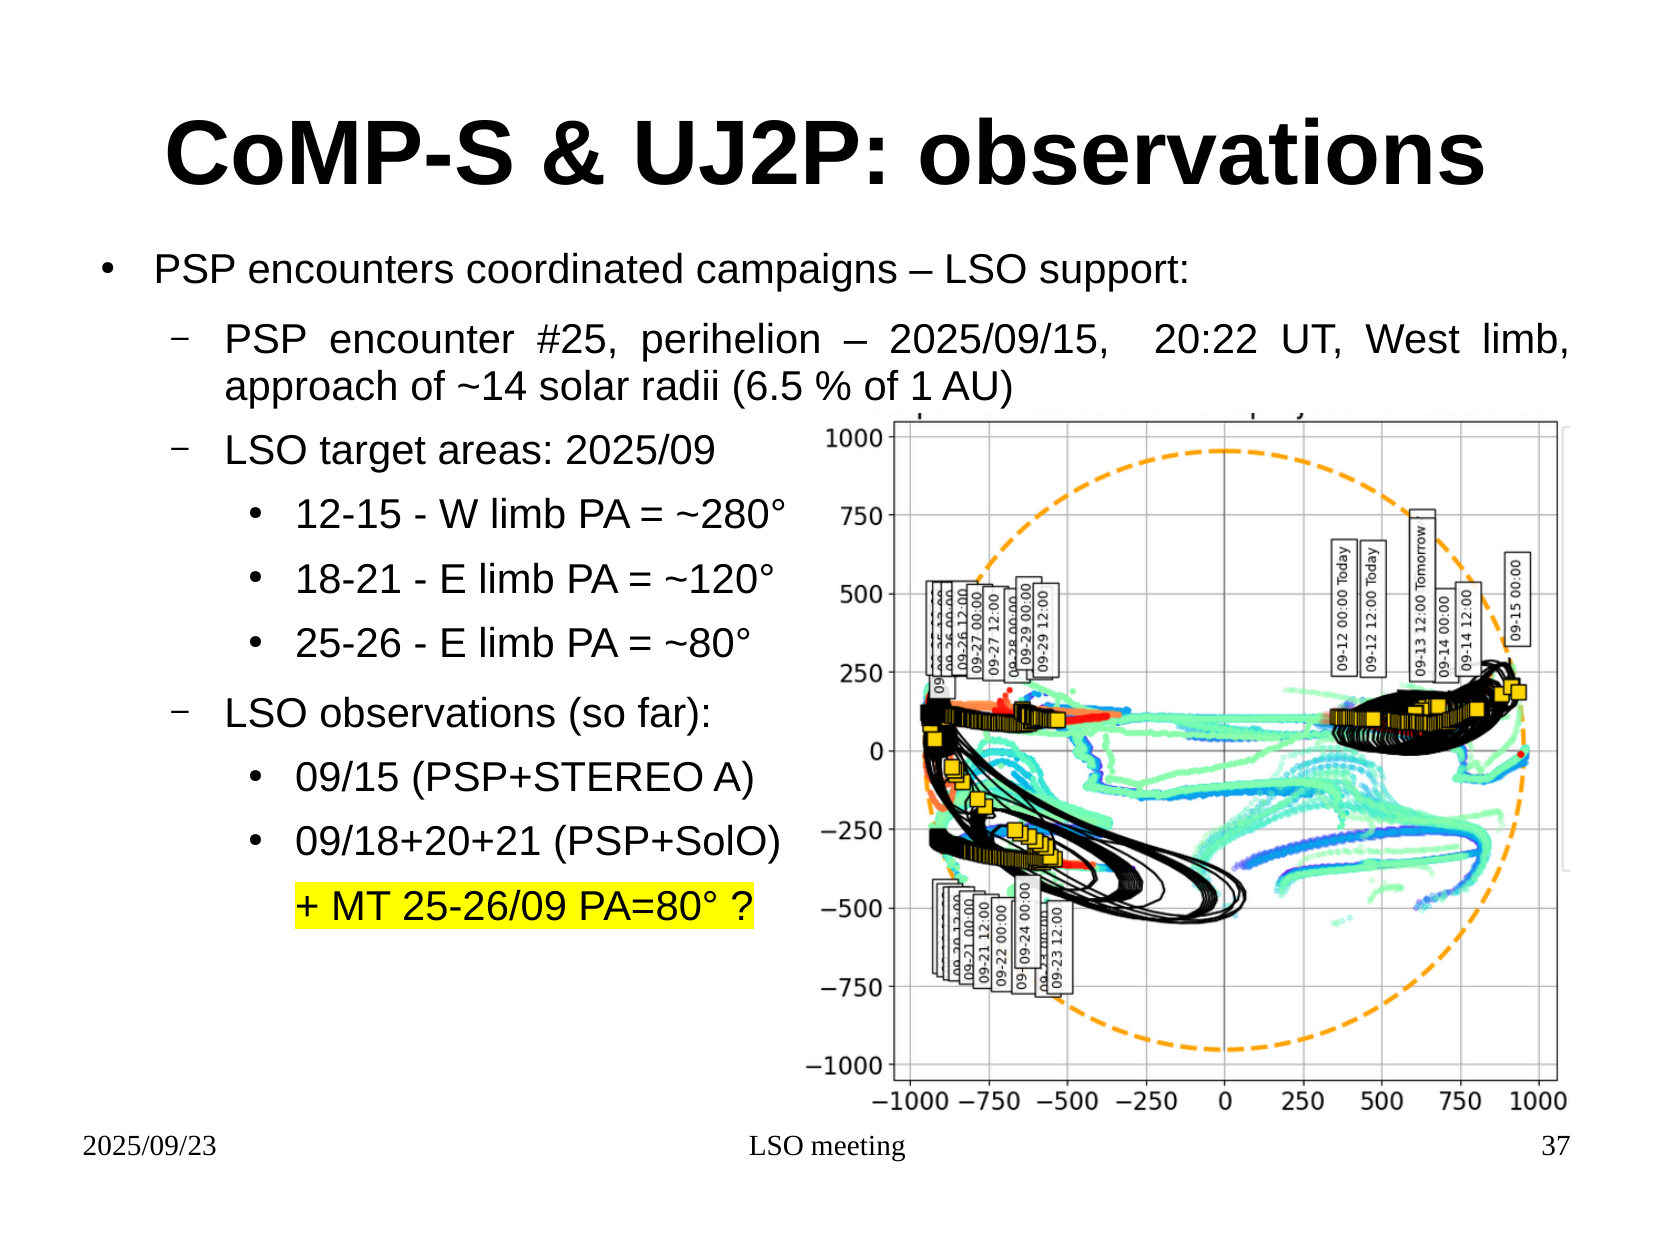

# CoMP-S & UJ2P: observations
PSP encounters coordinated campaigns – LSO support:
PSP encounter #25, perihelion – 2025/09/15, 20:22 UT, West limb, approach of ~14 solar radii (6.5 % of 1 AU)
LSO target areas: 2025/09
12-15 - W limb PA = ~280°
18-21 - E limb PA = ~120°
25-26 - E limb PA = ~80°
LSO observations (so far):
09/15 (PSP+STEREO A)
09/18+20+21 (PSP+SolO)
+ MT 25-26/09 PA=80° ?
2025/09/23
LSO meeting
37